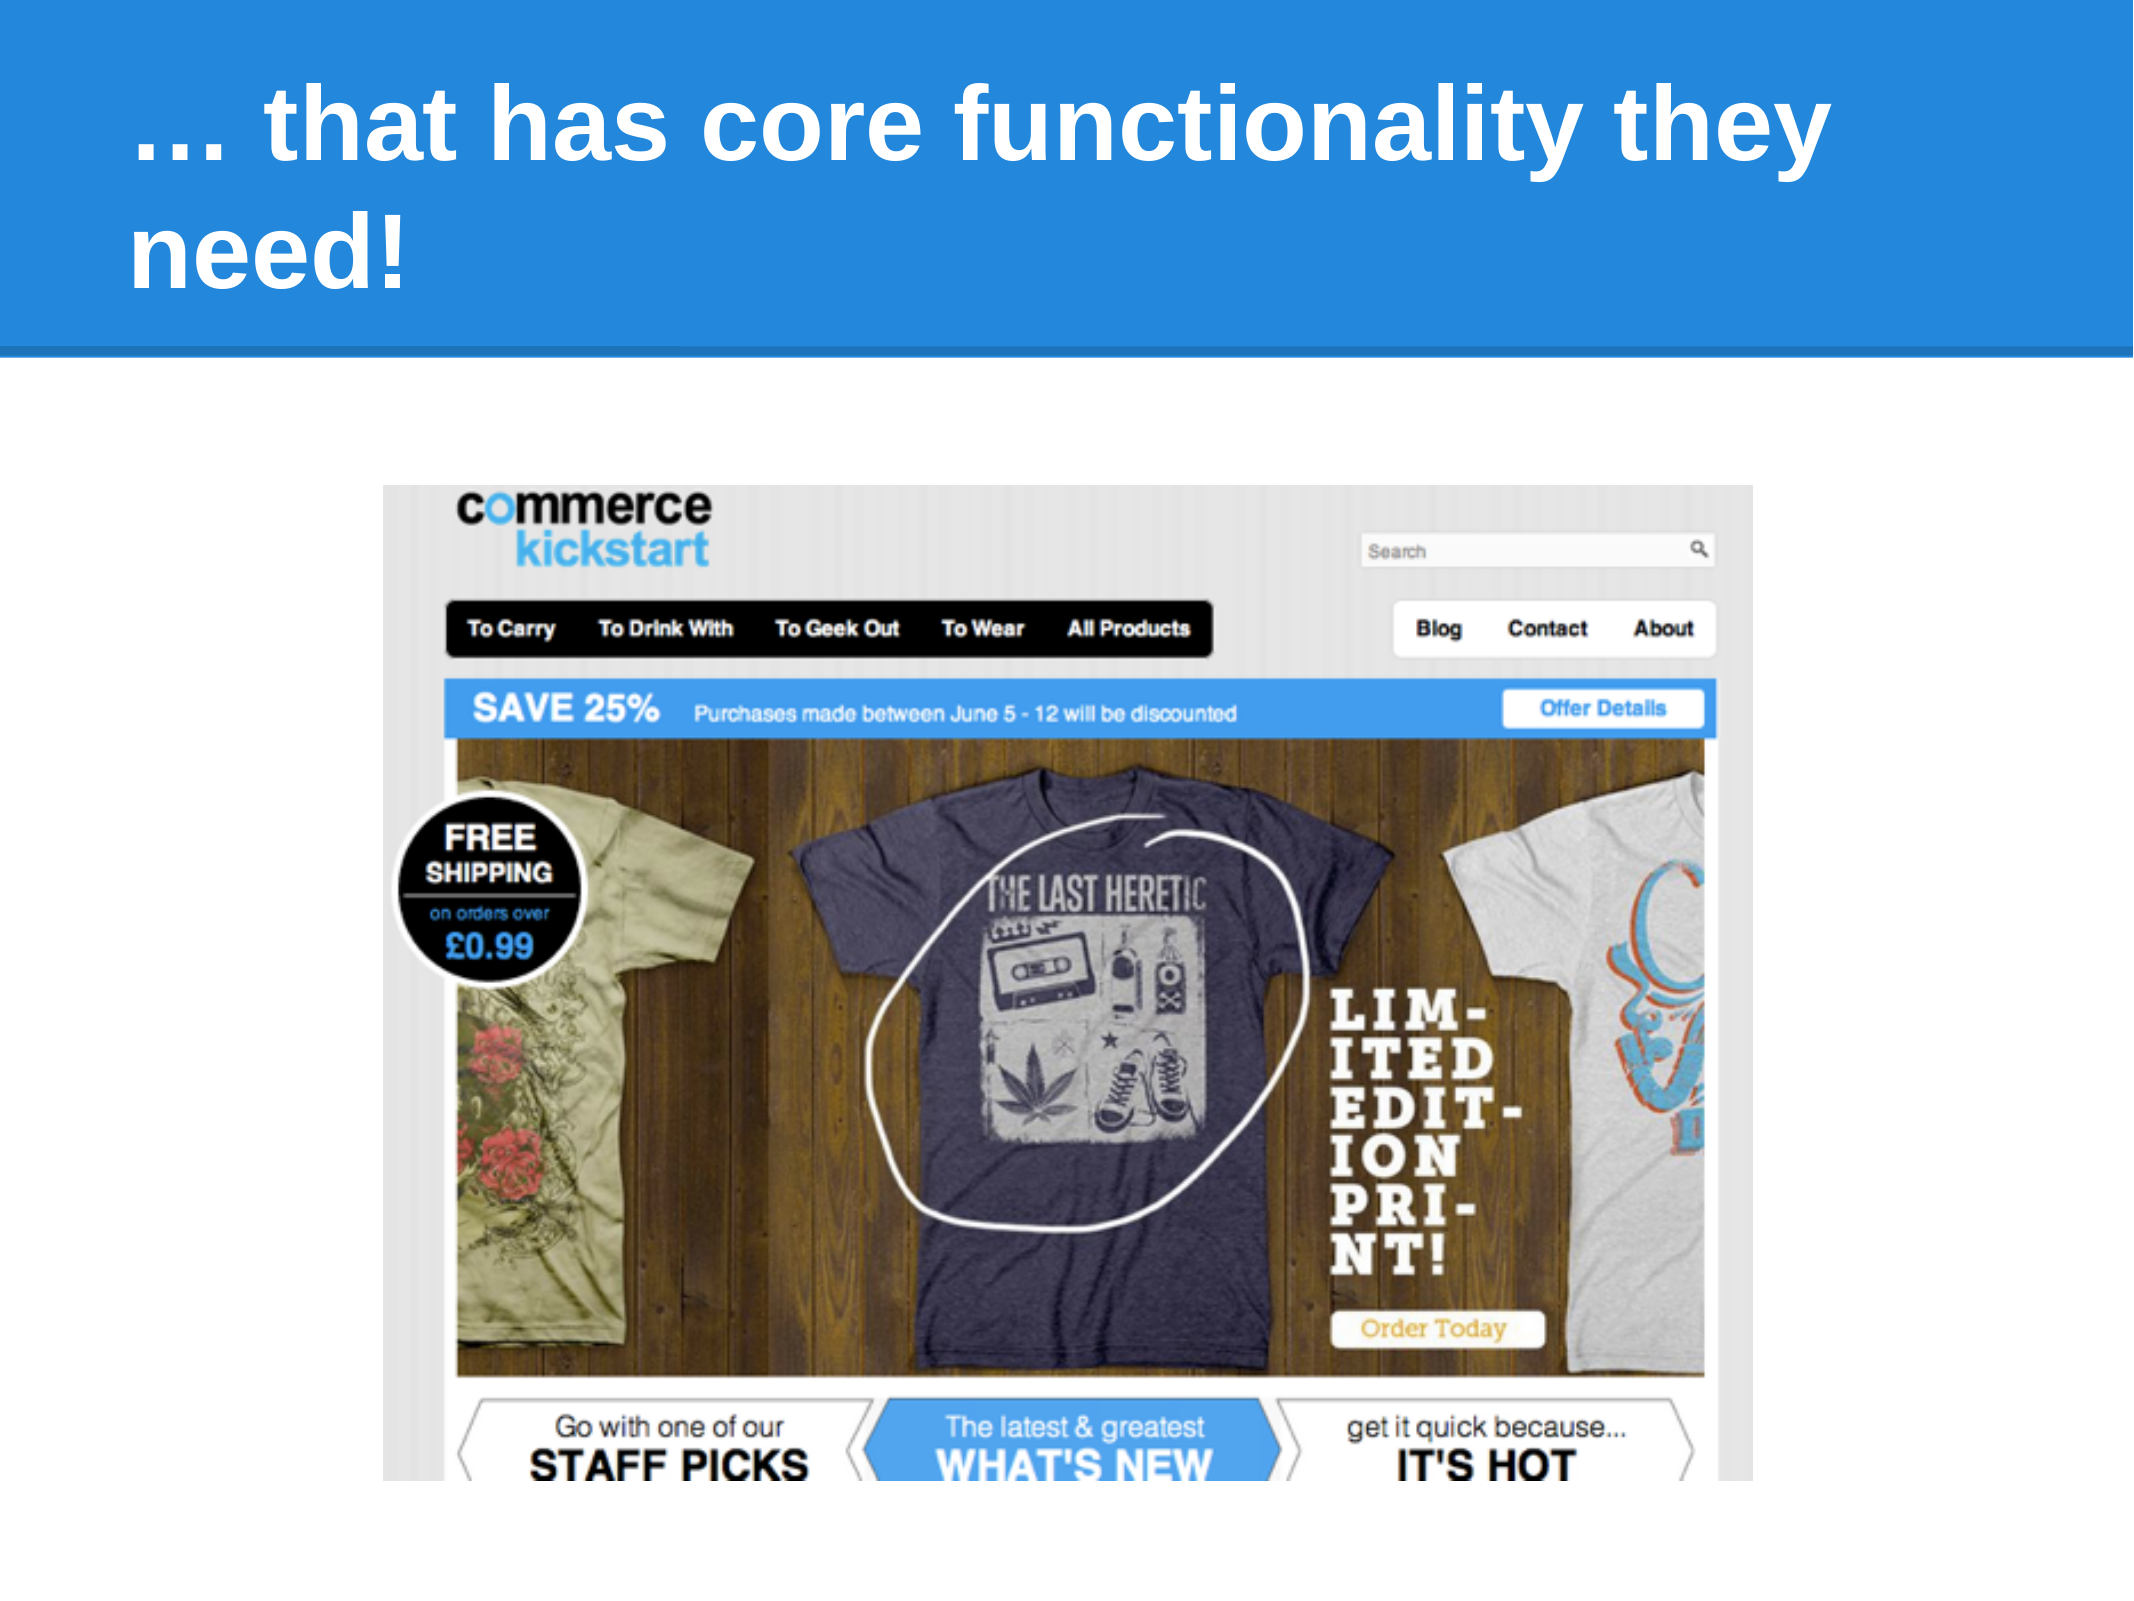

# … that has core functionality they need!